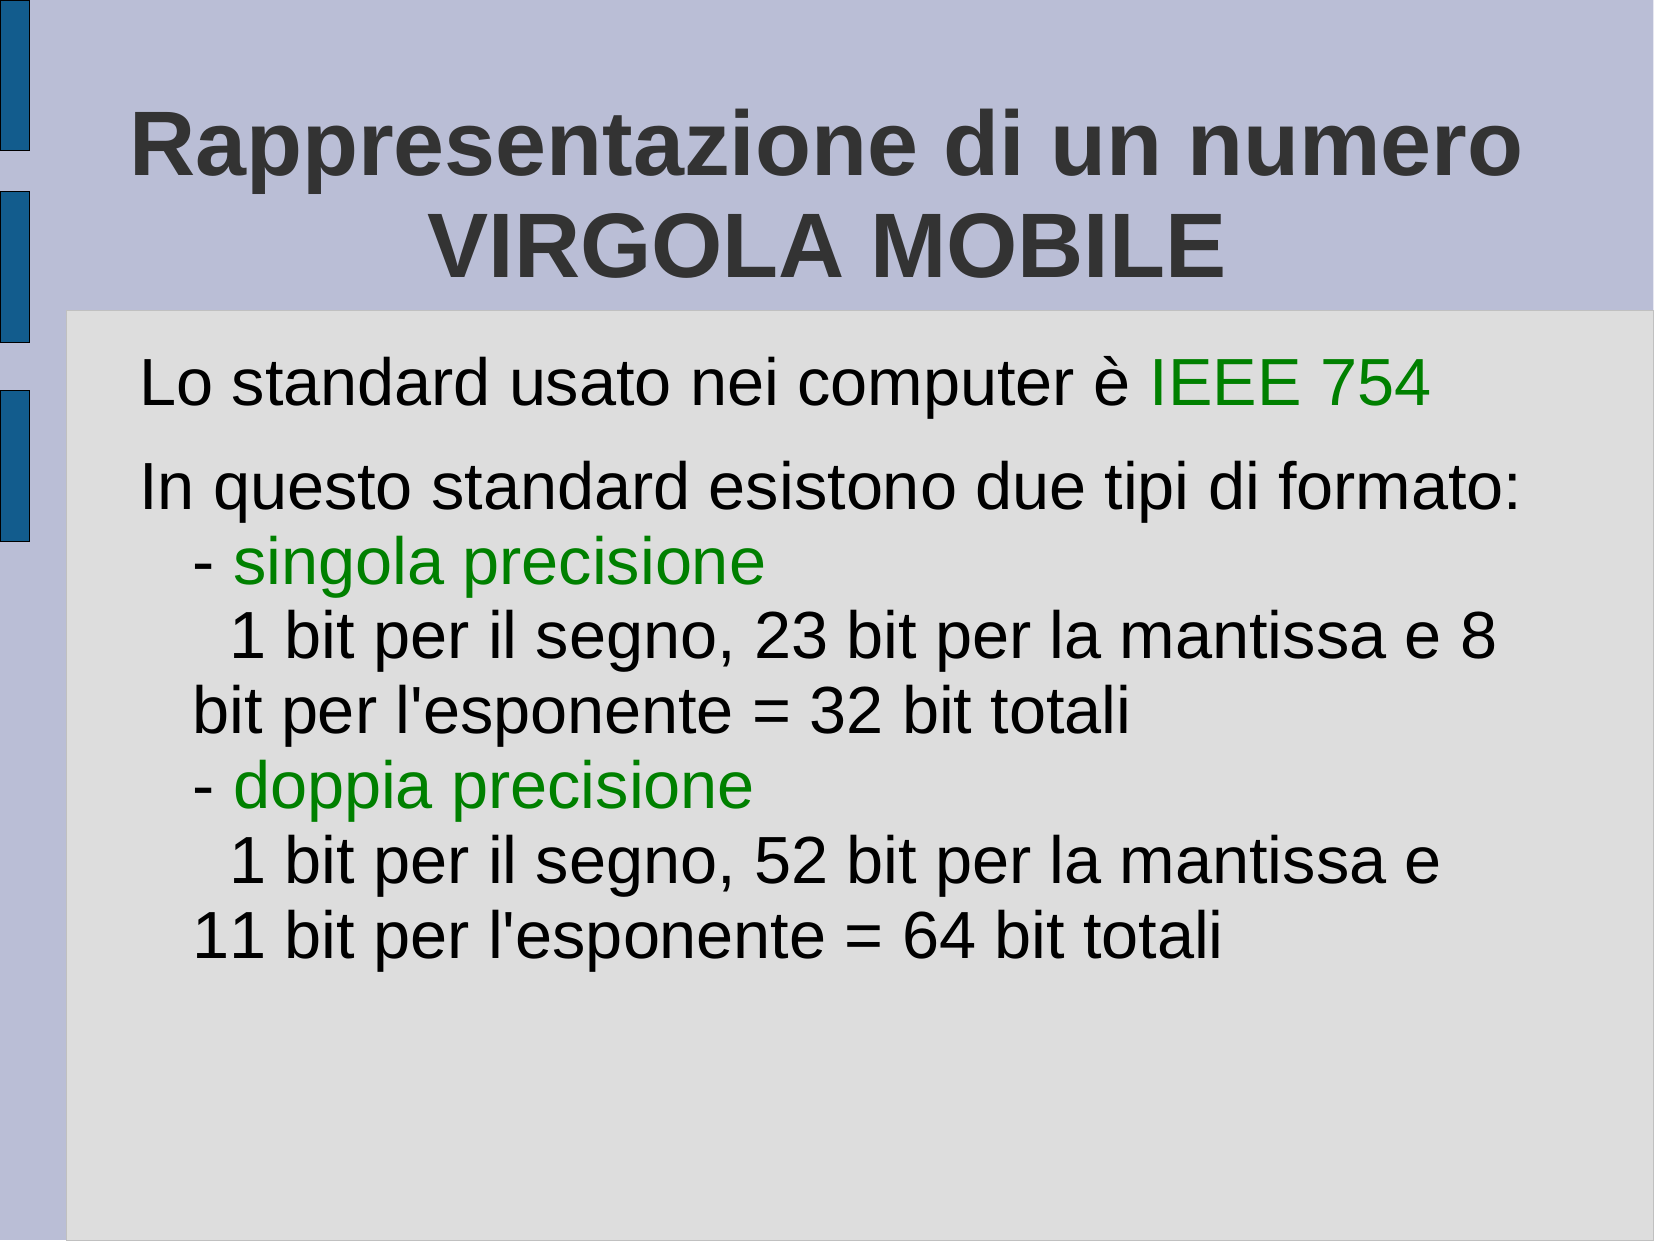

# Rappresentazione di un numero VIRGOLA MOBILE
Lo standard usato nei computer è IEEE 754
In questo standard esistono due tipi di formato:
- singola precisione
 1 bit per il segno, 23 bit per la mantissa e 8 bit per l'esponente = 32 bit totali
- doppia precisione
 1 bit per il segno, 52 bit per la mantissa e 11 bit per l'esponente = 64 bit totali